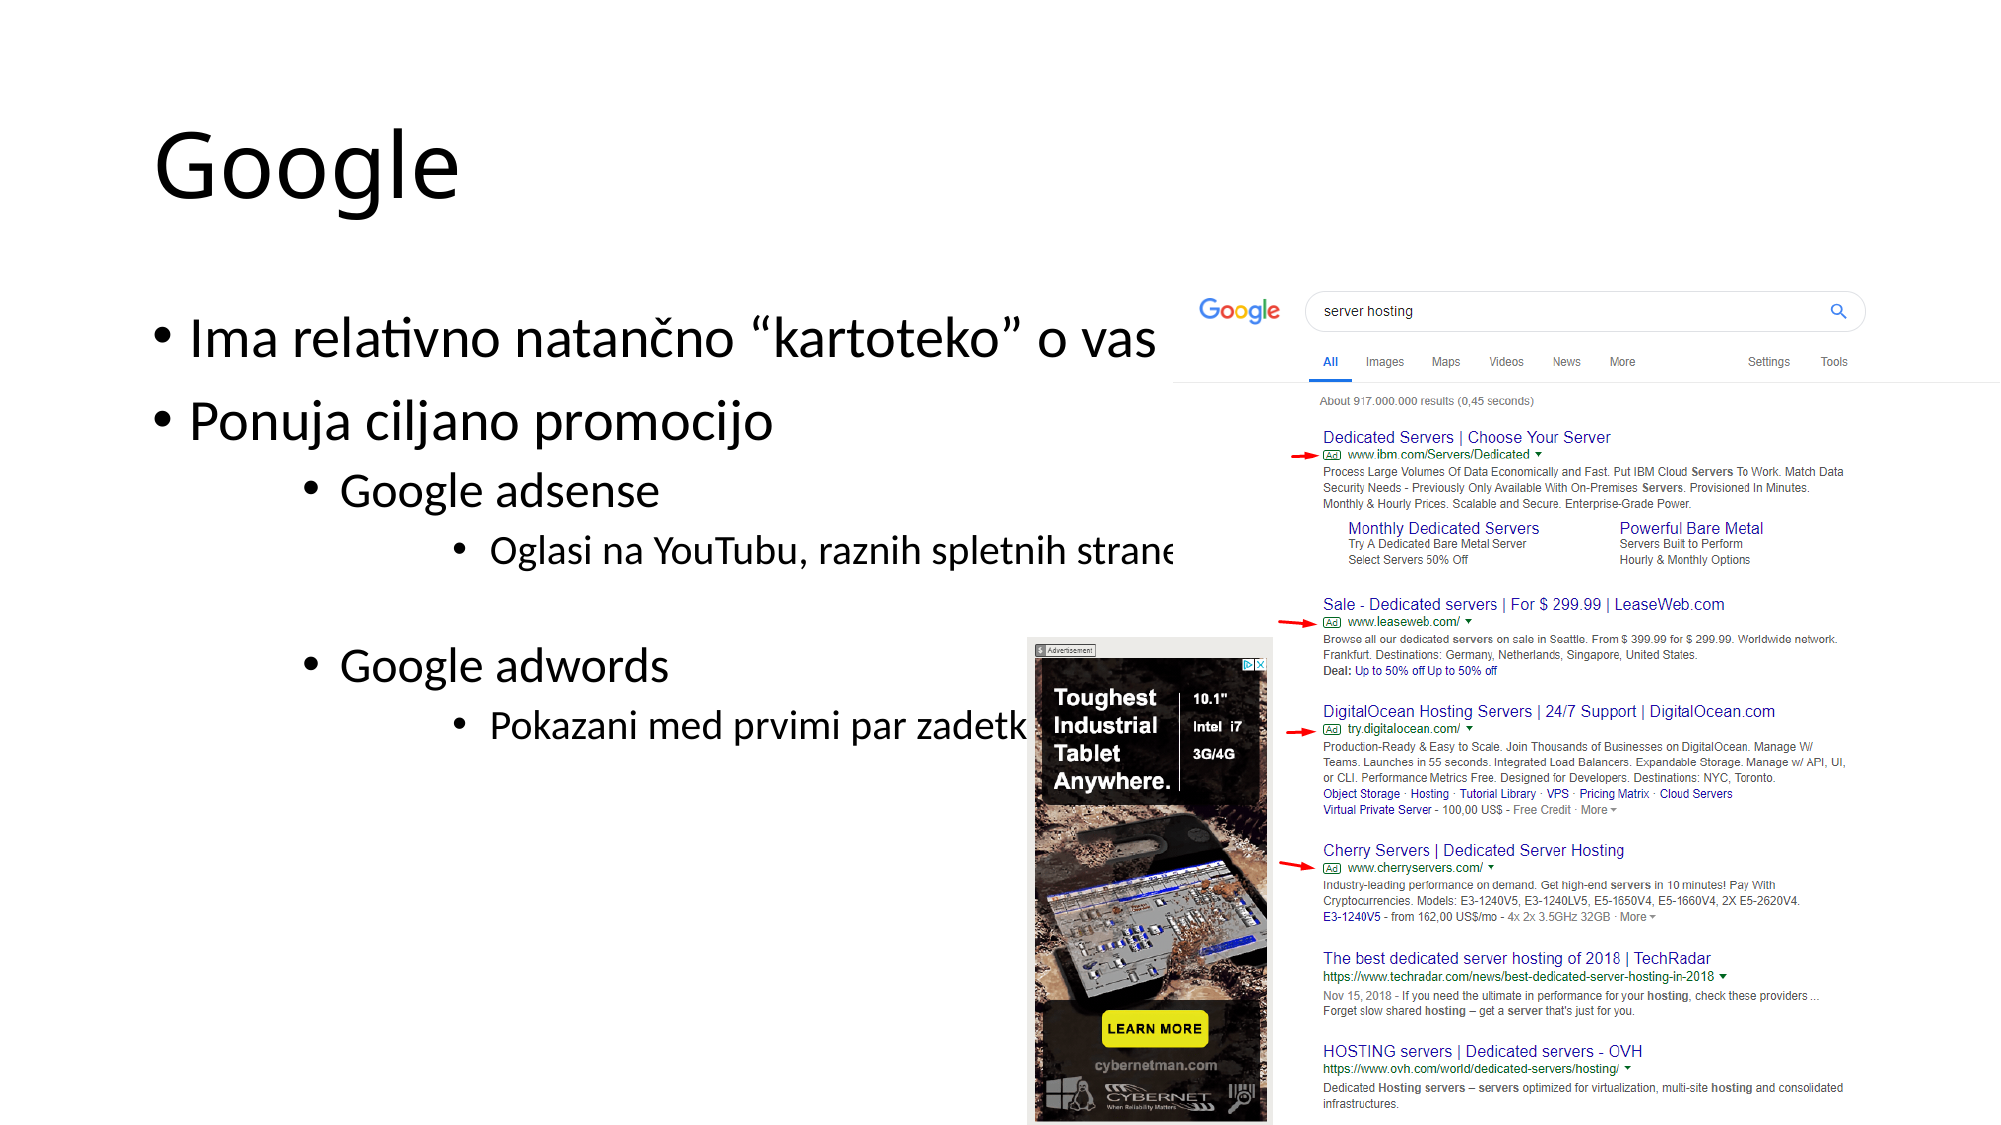

# Google
Ima relativno natančno “kartoteko” o vas
Ponuja ciljano promocijo
Google adsense
Oglasi na YouTubu, raznih spletnih straneh
Google adwords
Pokazani med prvimi par zadetki iskanja